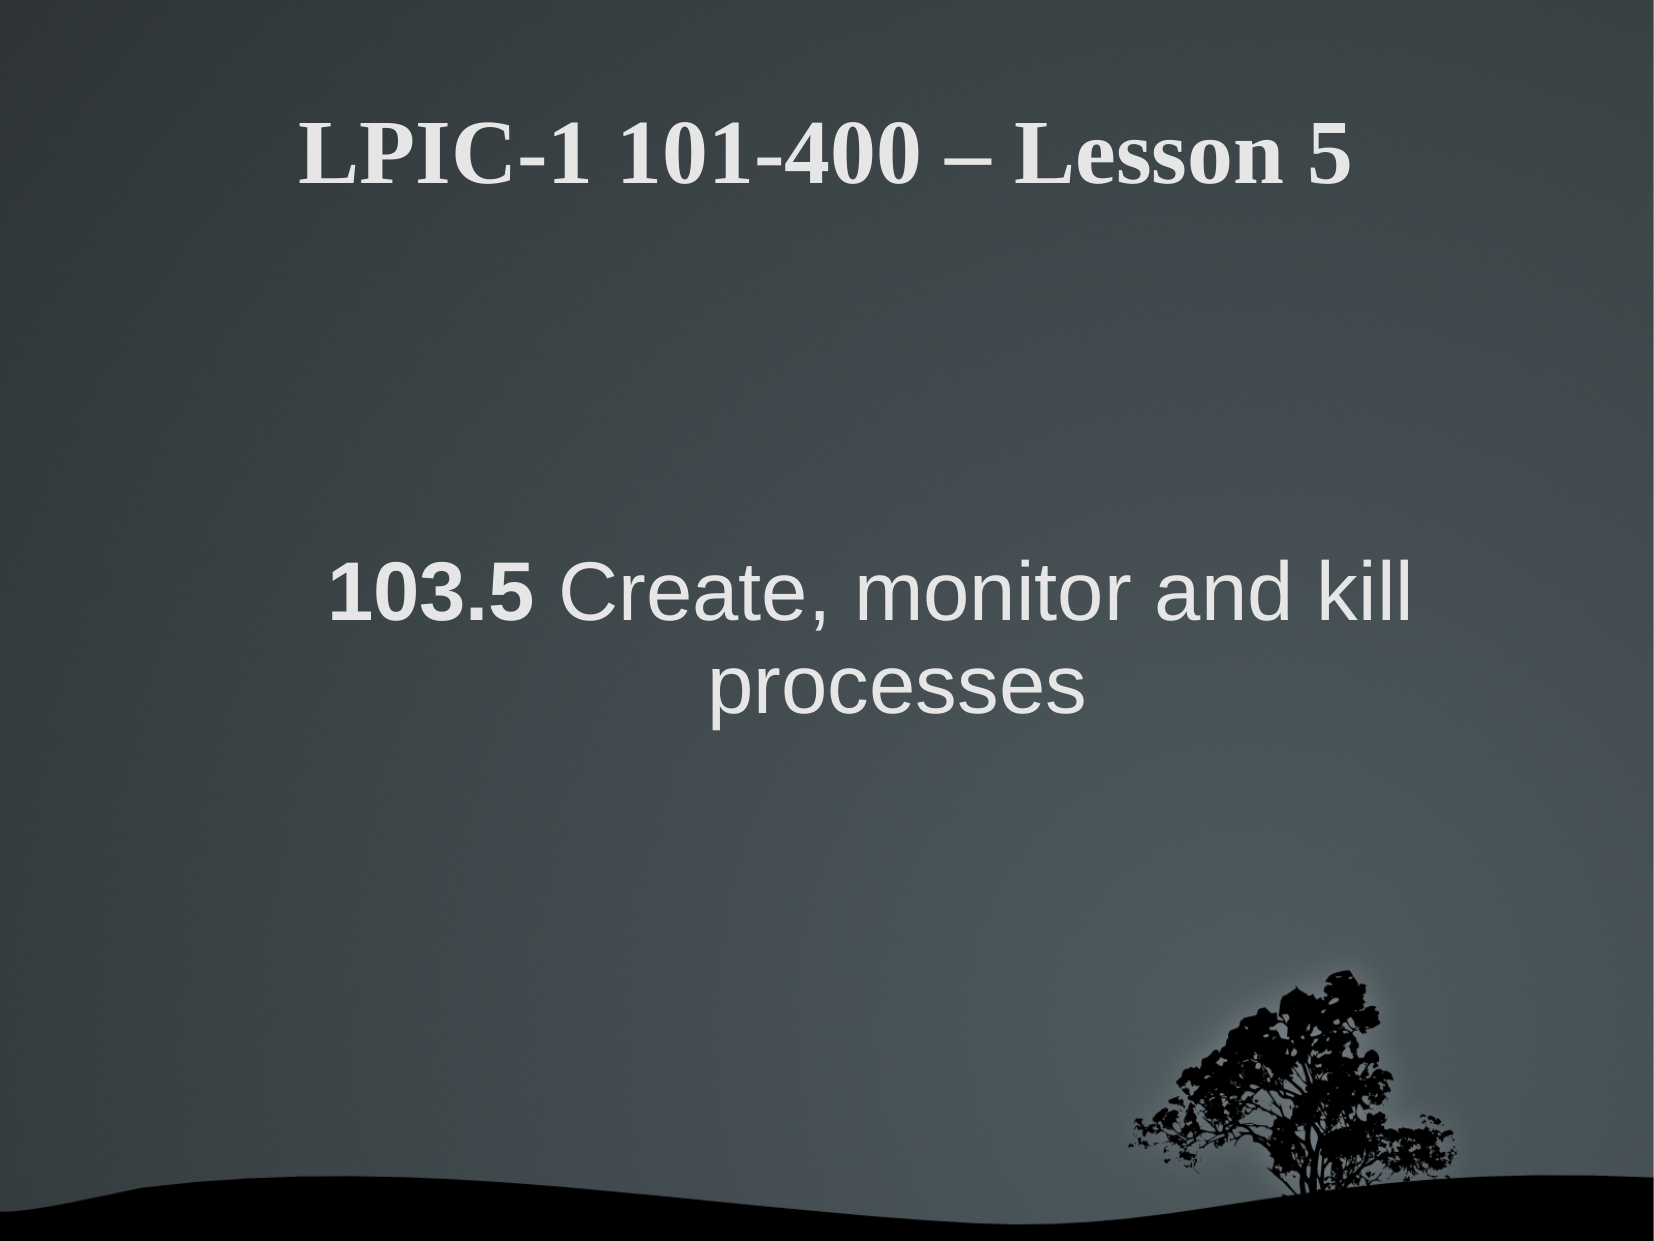

# LPIC-1 101-400 – Lesson 5
103.5 Create, monitor and kill processes